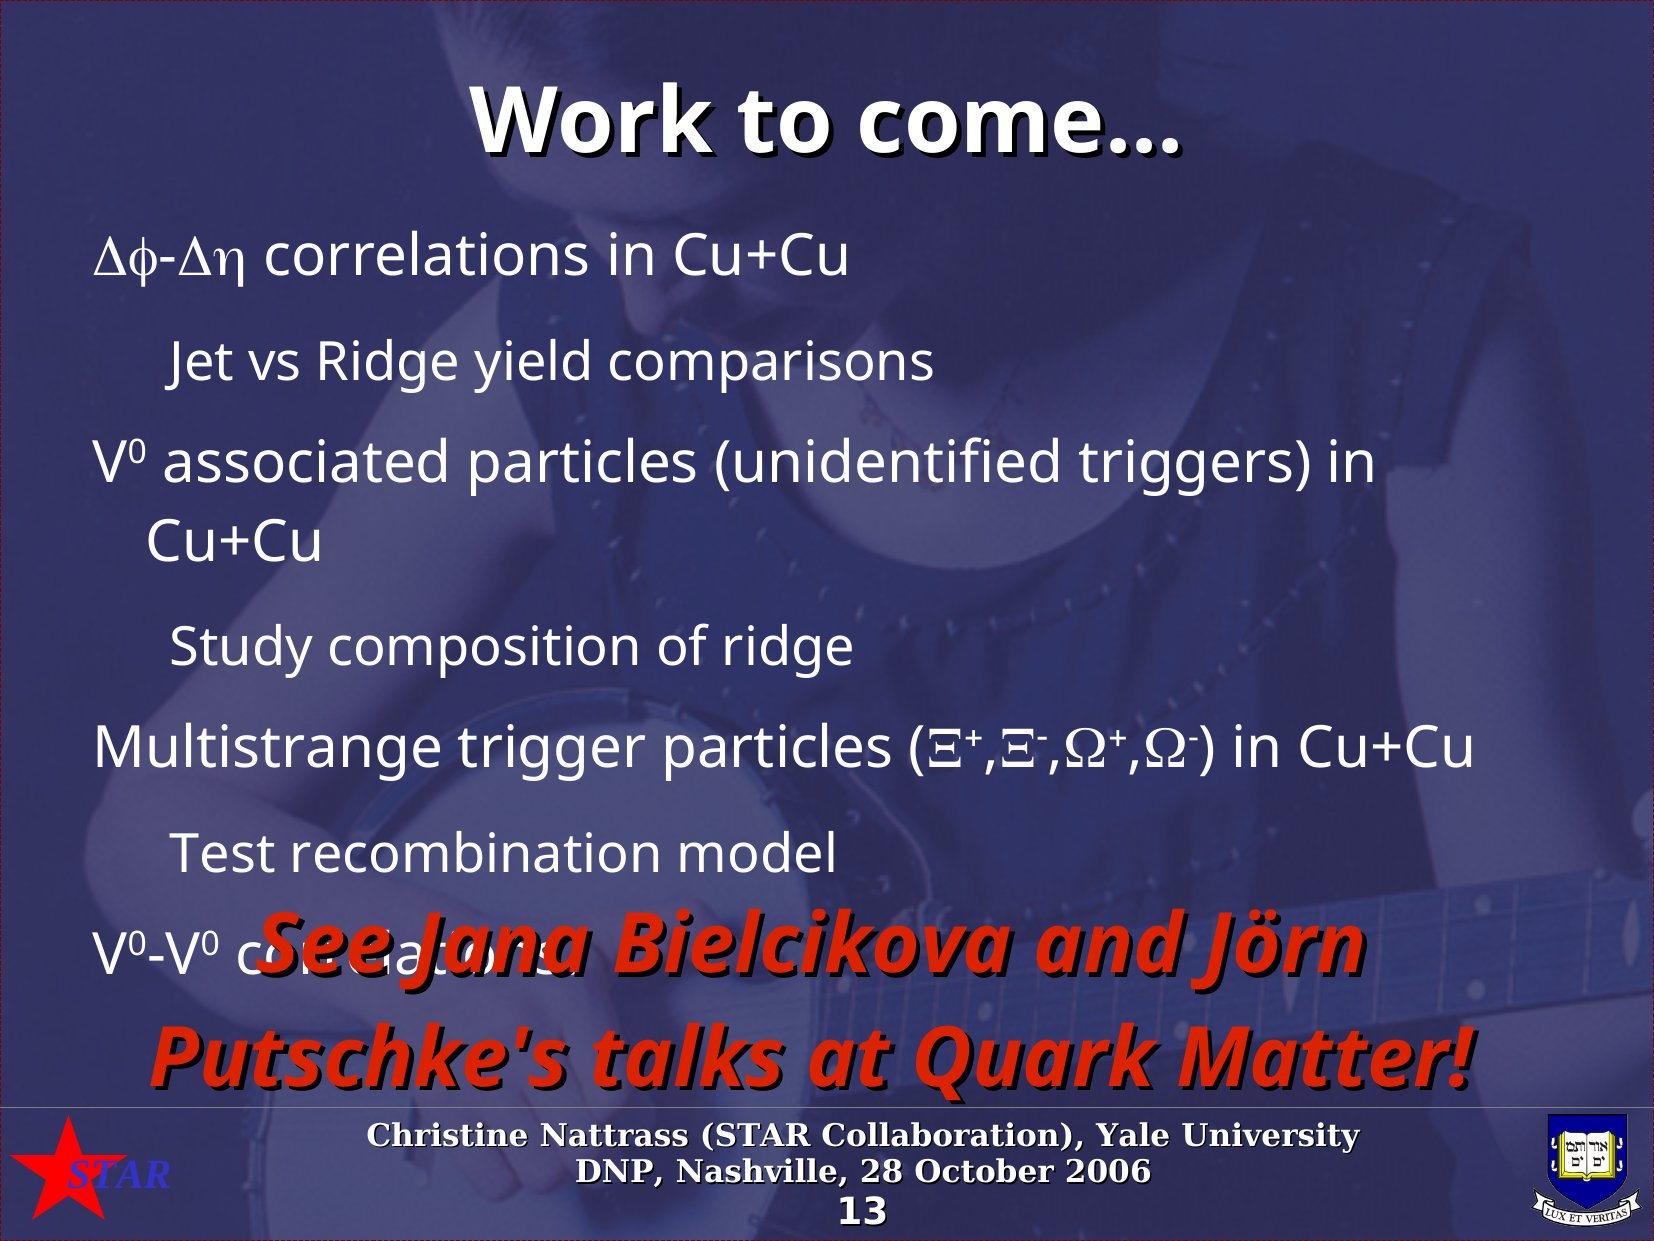

# Work to come...
- correlations in Cu+Cu
Jet vs Ridge yield comparisons
V0 associated particles (unidentified triggers) in Cu+Cu
Study composition of ridge
Multistrange trigger particles (+,-,+,-) in Cu+Cu
Test recombination model
V0-V0 correlations?
See Jana Bielcikova and Jörn Putschke's talks at Quark Matter!
13